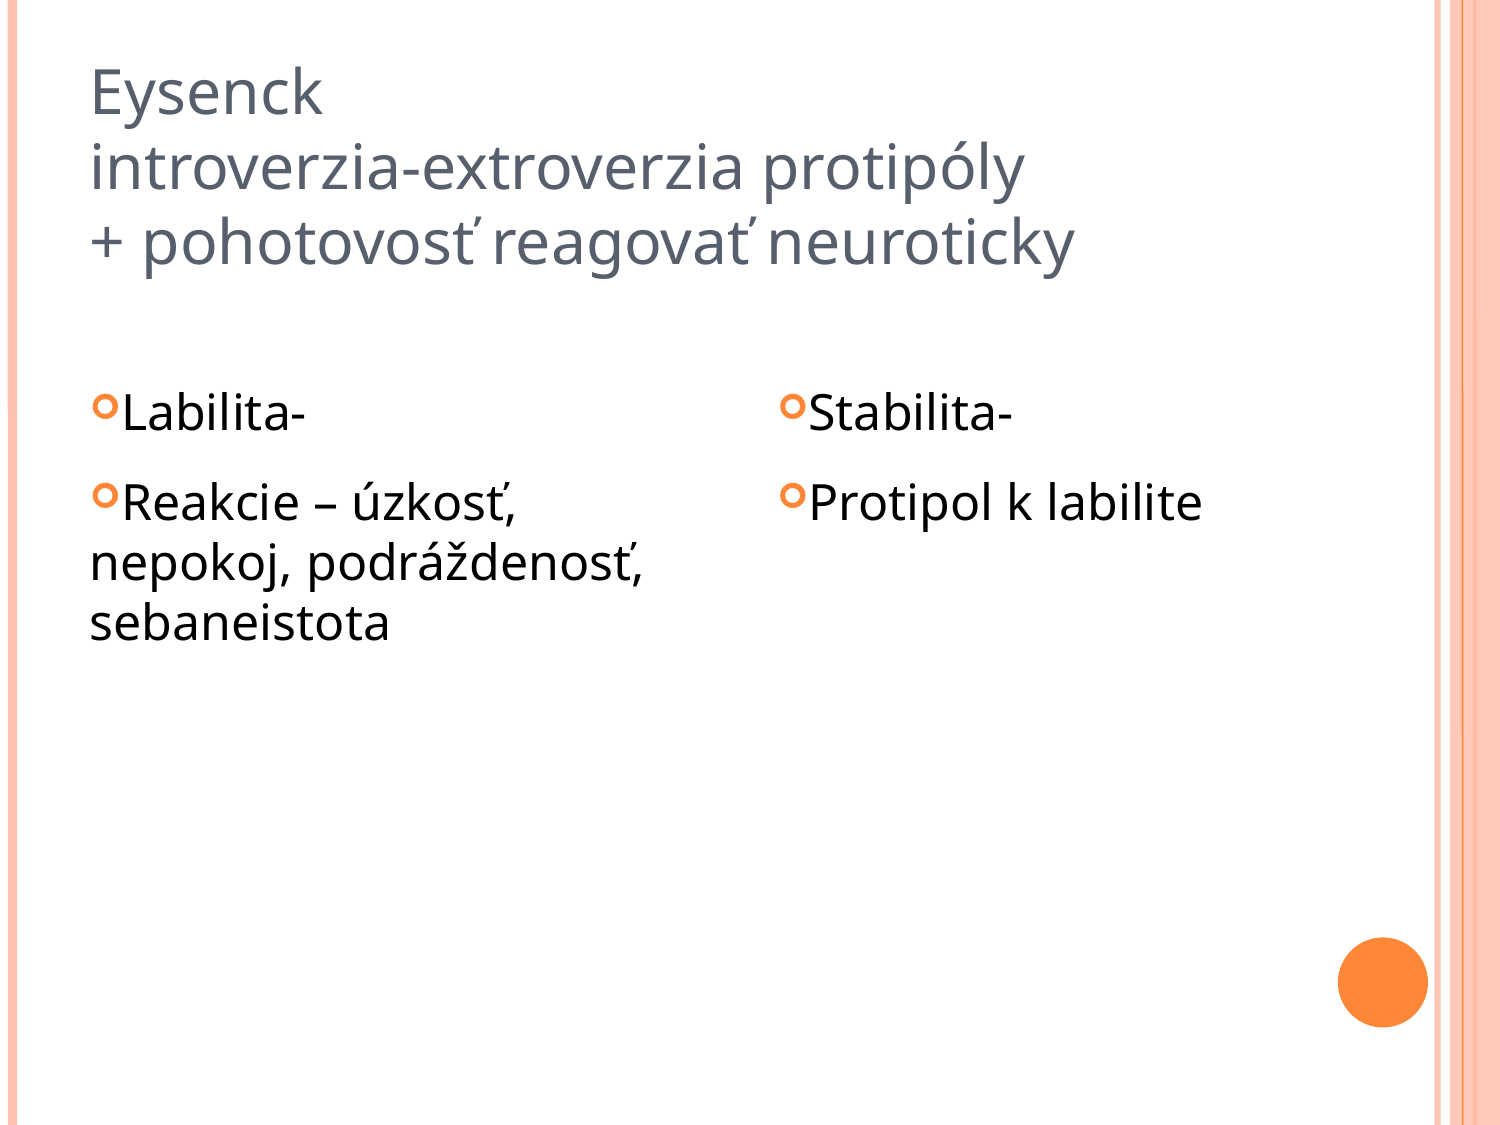

# Eysenck introverzia-extroverzia protipóly + pohotovosť reagovať neuroticky
Labilita-
Reakcie – úzkosť, nepokoj, podráždenosť, sebaneistota
Stabilita-
Protipol k labilite